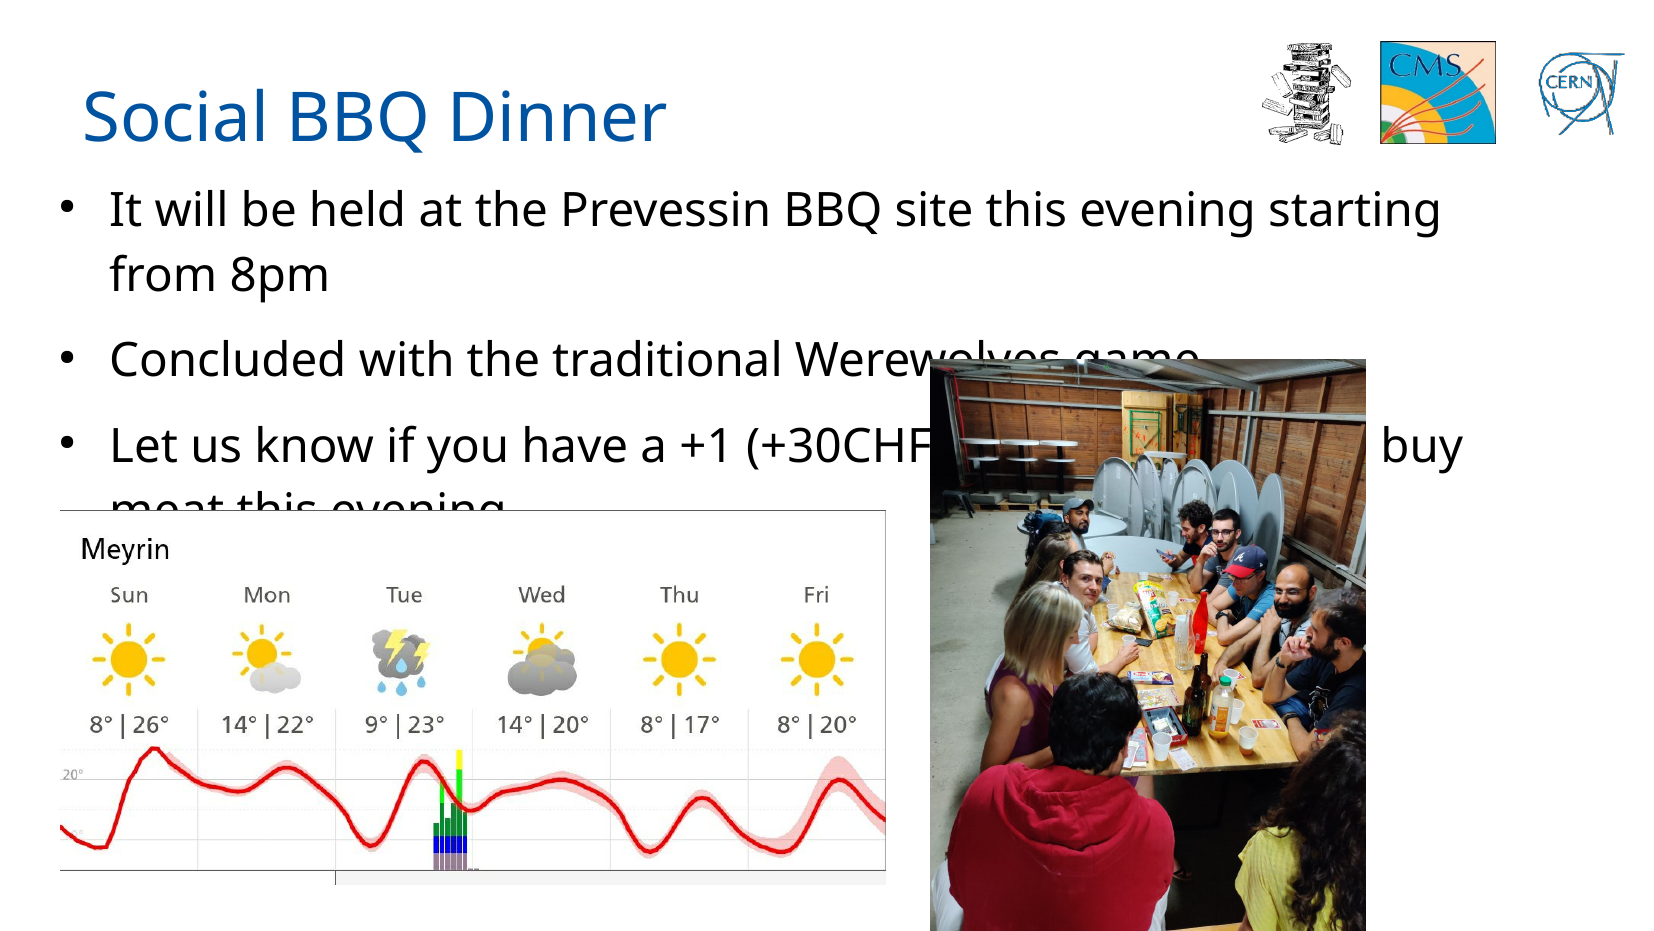

# Social BBQ Dinner
It will be held at the Prevessin BBQ site this evening starting from 8pm
Concluded with the traditional Werewolves game
Let us know if you have a +1 (+30CHF) as we are going to buy meat this evening
Veggie option → Sioni